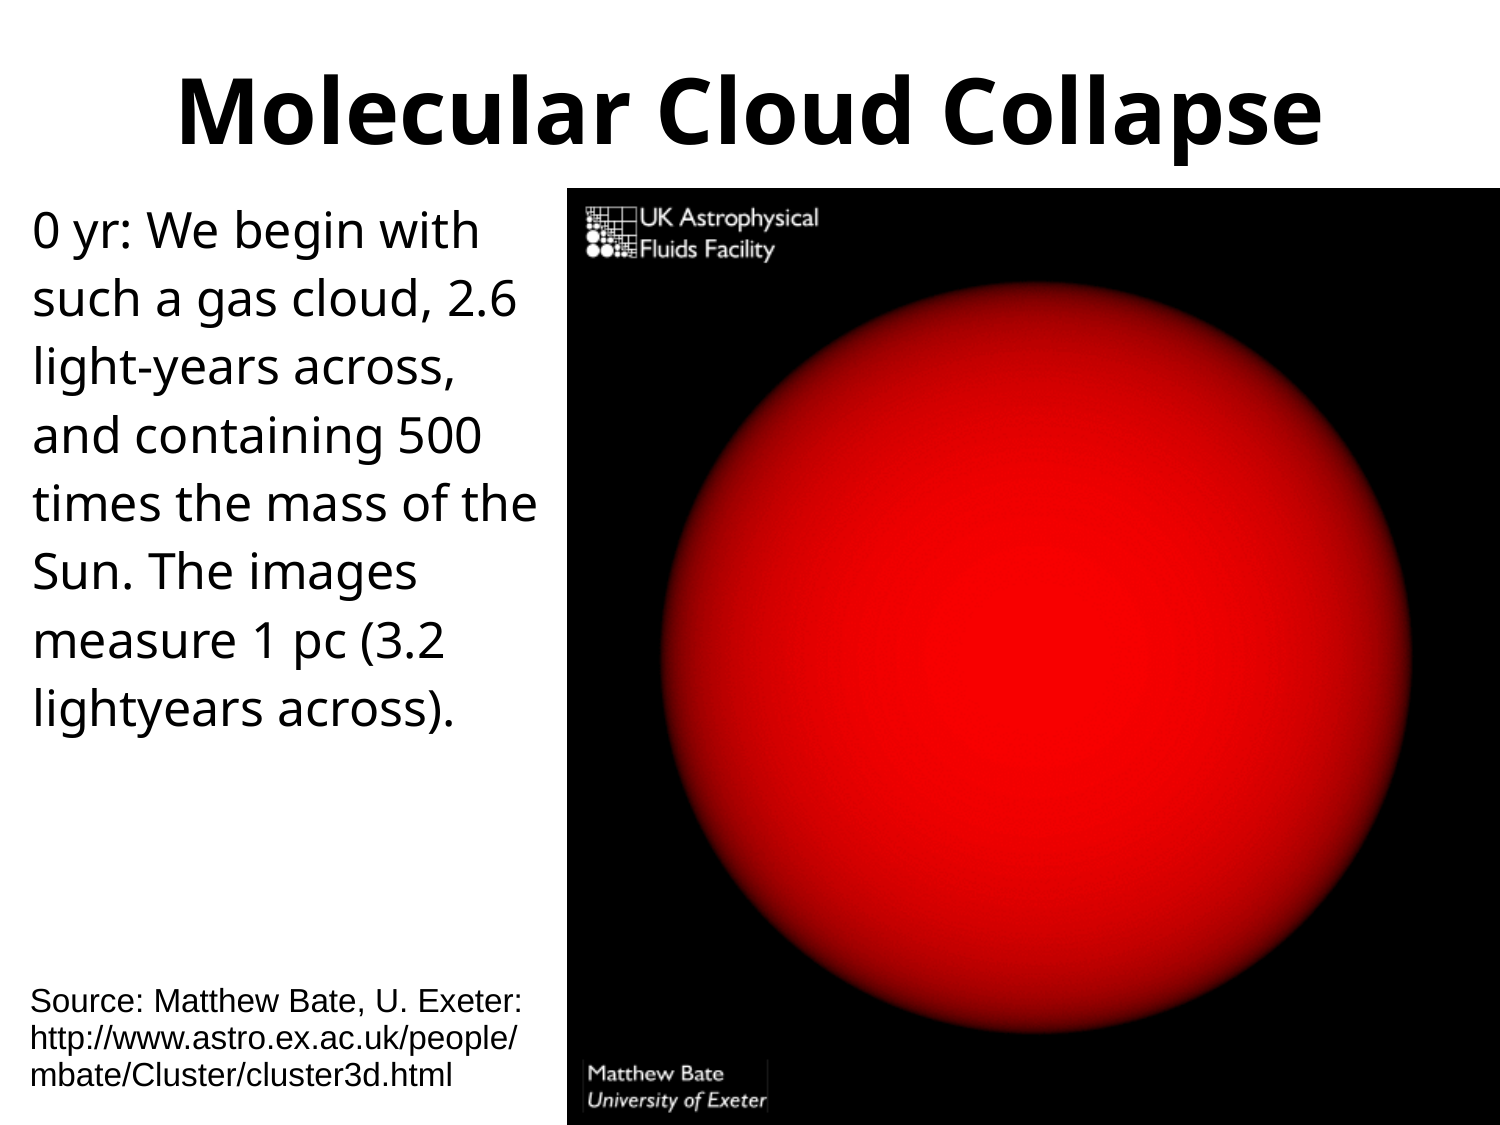

# Molecular Cloud Collapse
0 yr: We begin with such a gas cloud, 2.6 light-years across, and containing 500 times the mass of the Sun. The images measure 1 pc (3.2 lightyears across).
Source: Matthew Bate, U. Exeter:
http://www.astro.ex.ac.uk/people/
mbate/Cluster/cluster3d.html